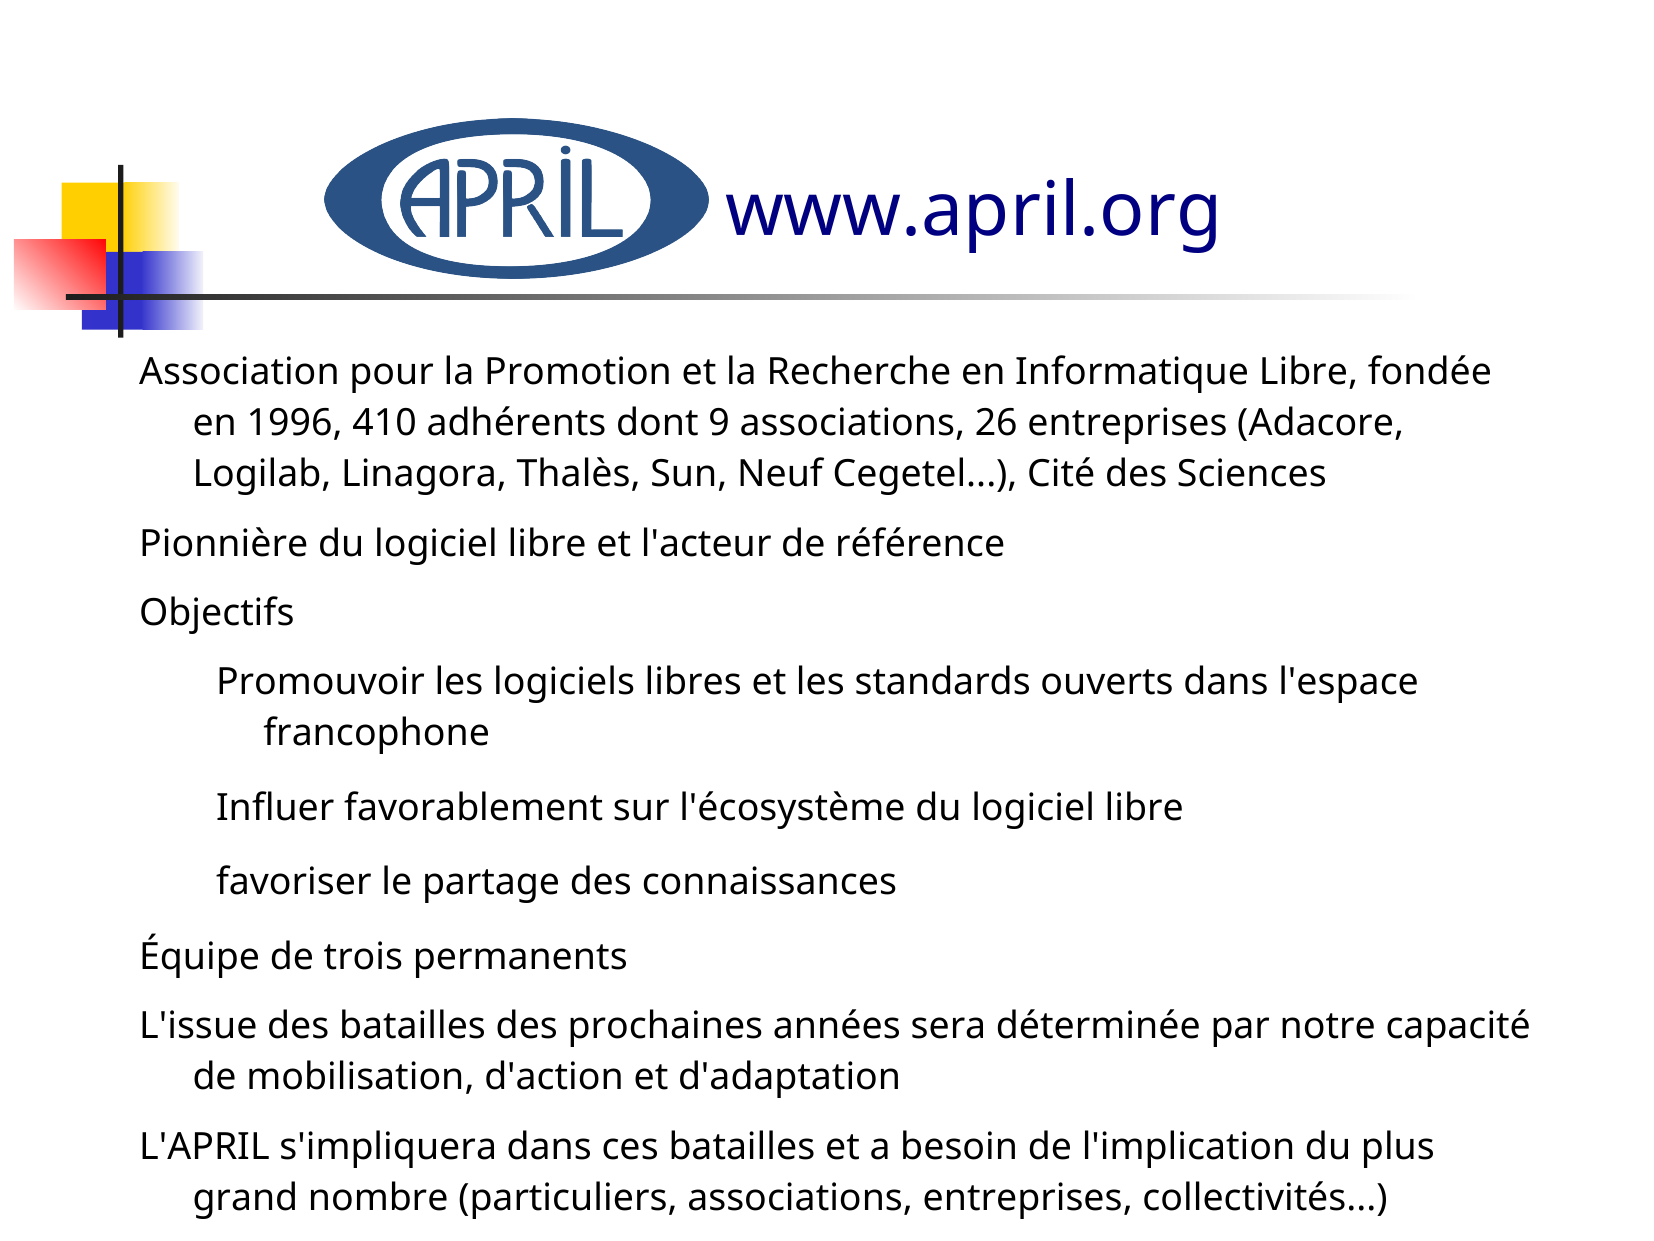

# www.april.org
Association pour la Promotion et la Recherche en Informatique Libre, fondée en 1996, 410 adhérents dont 9 associations, 26 entreprises (Adacore, Logilab, Linagora, Thalès, Sun, Neuf Cegetel...), Cité des Sciences
Pionnière du logiciel libre et l'acteur de référence
Objectifs
Promouvoir les logiciels libres et les standards ouverts dans l'espace francophone
Influer favorablement sur l'écosystème du logiciel libre
favoriser le partage des connaissances
Équipe de trois permanents
L'issue des batailles des prochaines années sera déterminée par notre capacité de mobilisation, d'action et d'adaptation
L'APRIL s'impliquera dans ces batailles et a besoin de l'implication du plus grand nombre (particuliers, associations, entreprises, collectivités...)